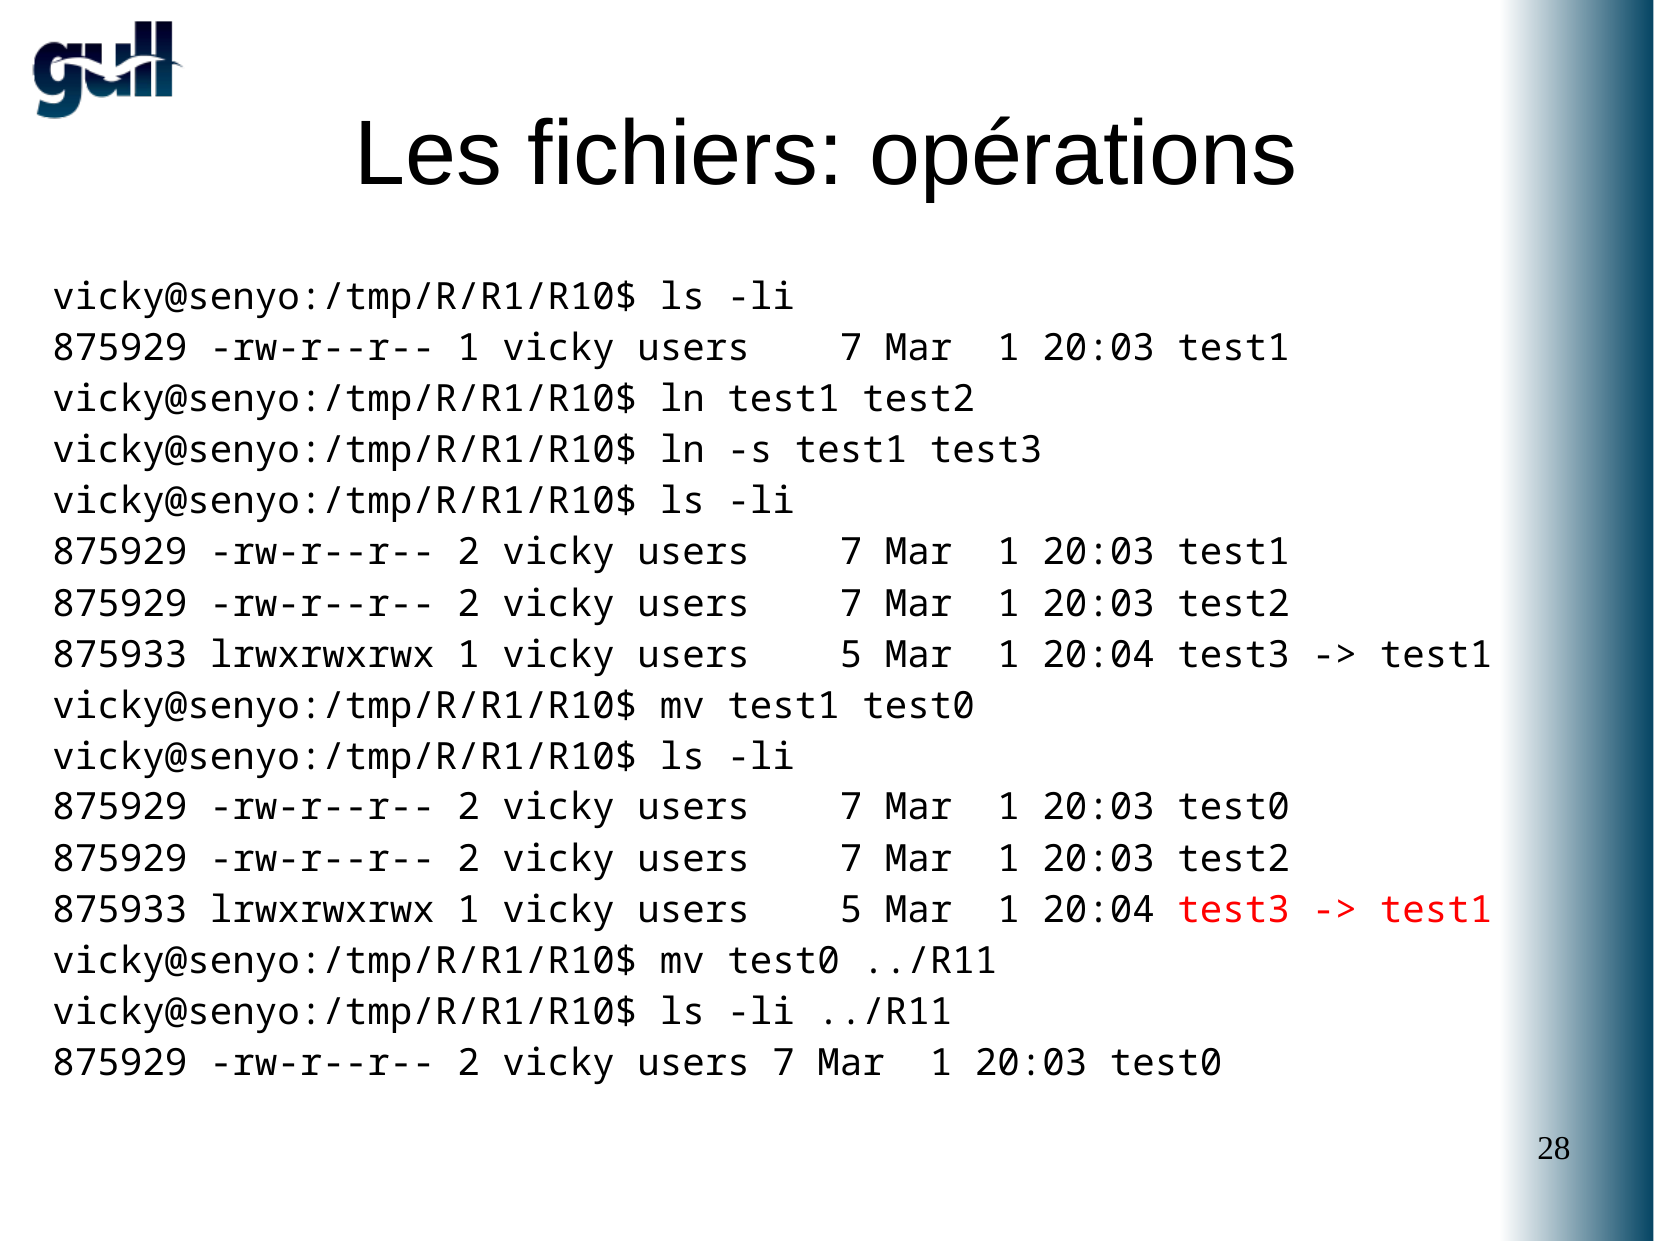

# Les fichiers: opérations
vicky@senyo:/tmp/R/R1/R10$ ls -li
875929 -rw-r--r-- 1 vicky users 7 Mar 1 20:03 test1
vicky@senyo:/tmp/R/R1/R10$ ln test1 test2
vicky@senyo:/tmp/R/R1/R10$ ln -s test1 test3
vicky@senyo:/tmp/R/R1/R10$ ls -li
875929 -rw-r--r-- 2 vicky users 7 Mar 1 20:03 test1
875929 -rw-r--r-- 2 vicky users 7 Mar 1 20:03 test2
875933 lrwxrwxrwx 1 vicky users 5 Mar 1 20:04 test3 -> test1
vicky@senyo:/tmp/R/R1/R10$ mv test1 test0
vicky@senyo:/tmp/R/R1/R10$ ls -li
875929 -rw-r--r-- 2 vicky users 7 Mar 1 20:03 test0
875929 -rw-r--r-- 2 vicky users 7 Mar 1 20:03 test2
875933 lrwxrwxrwx 1 vicky users 5 Mar 1 20:04 test3 -> test1
vicky@senyo:/tmp/R/R1/R10$ mv test0 ../R11
vicky@senyo:/tmp/R/R1/R10$ ls -li ../R11
875929 -rw-r--r-- 2 vicky users 7 Mar 1 20:03 test0
28